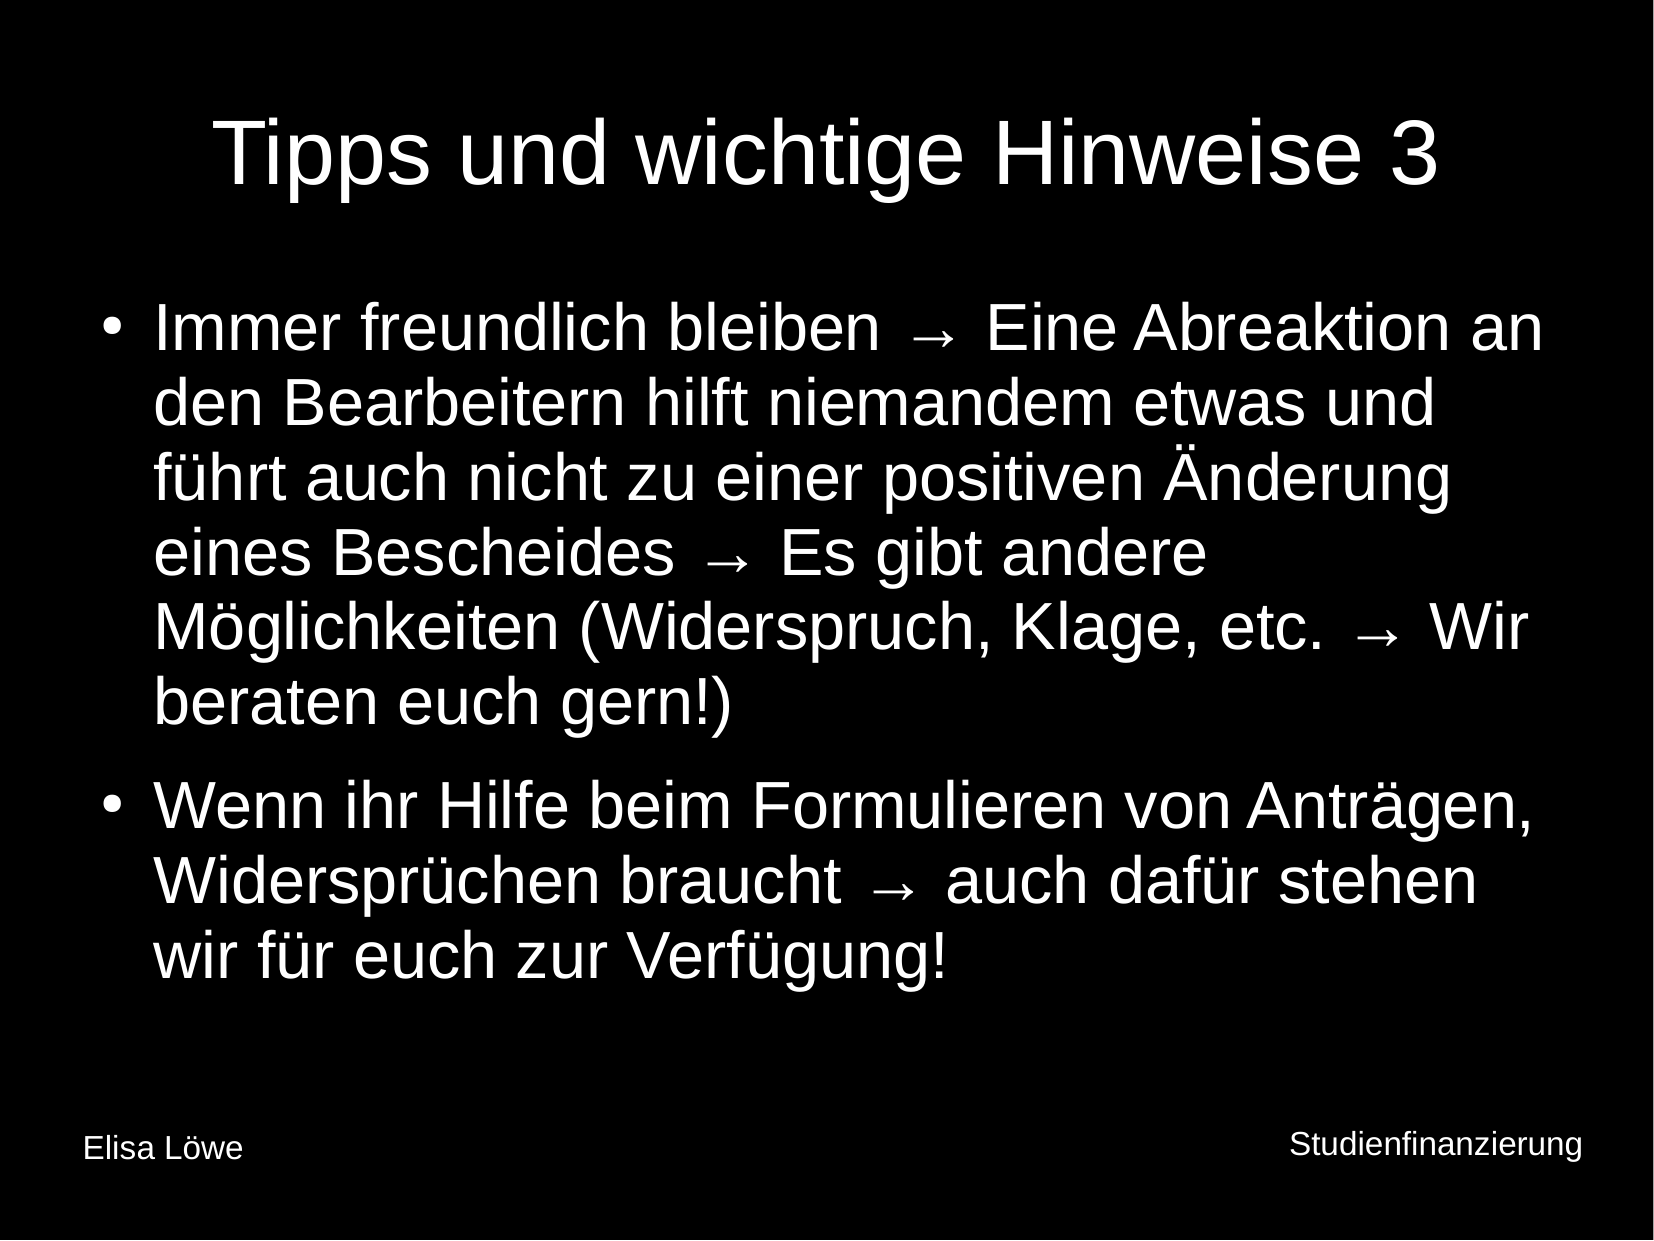

# Tipps und wichtige Hinweise 3
Immer freundlich bleiben → Eine Abreaktion an den Bearbeitern hilft niemandem etwas und führt auch nicht zu einer positiven Änderung eines Bescheides → Es gibt andere Möglichkeiten (Widerspruch, Klage, etc. → Wir beraten euch gern!)
Wenn ihr Hilfe beim Formulieren von Anträgen, Widersprüchen braucht → auch dafür stehen wir für euch zur Verfügung!
 Studienfinanzierung
Elisa Löwe